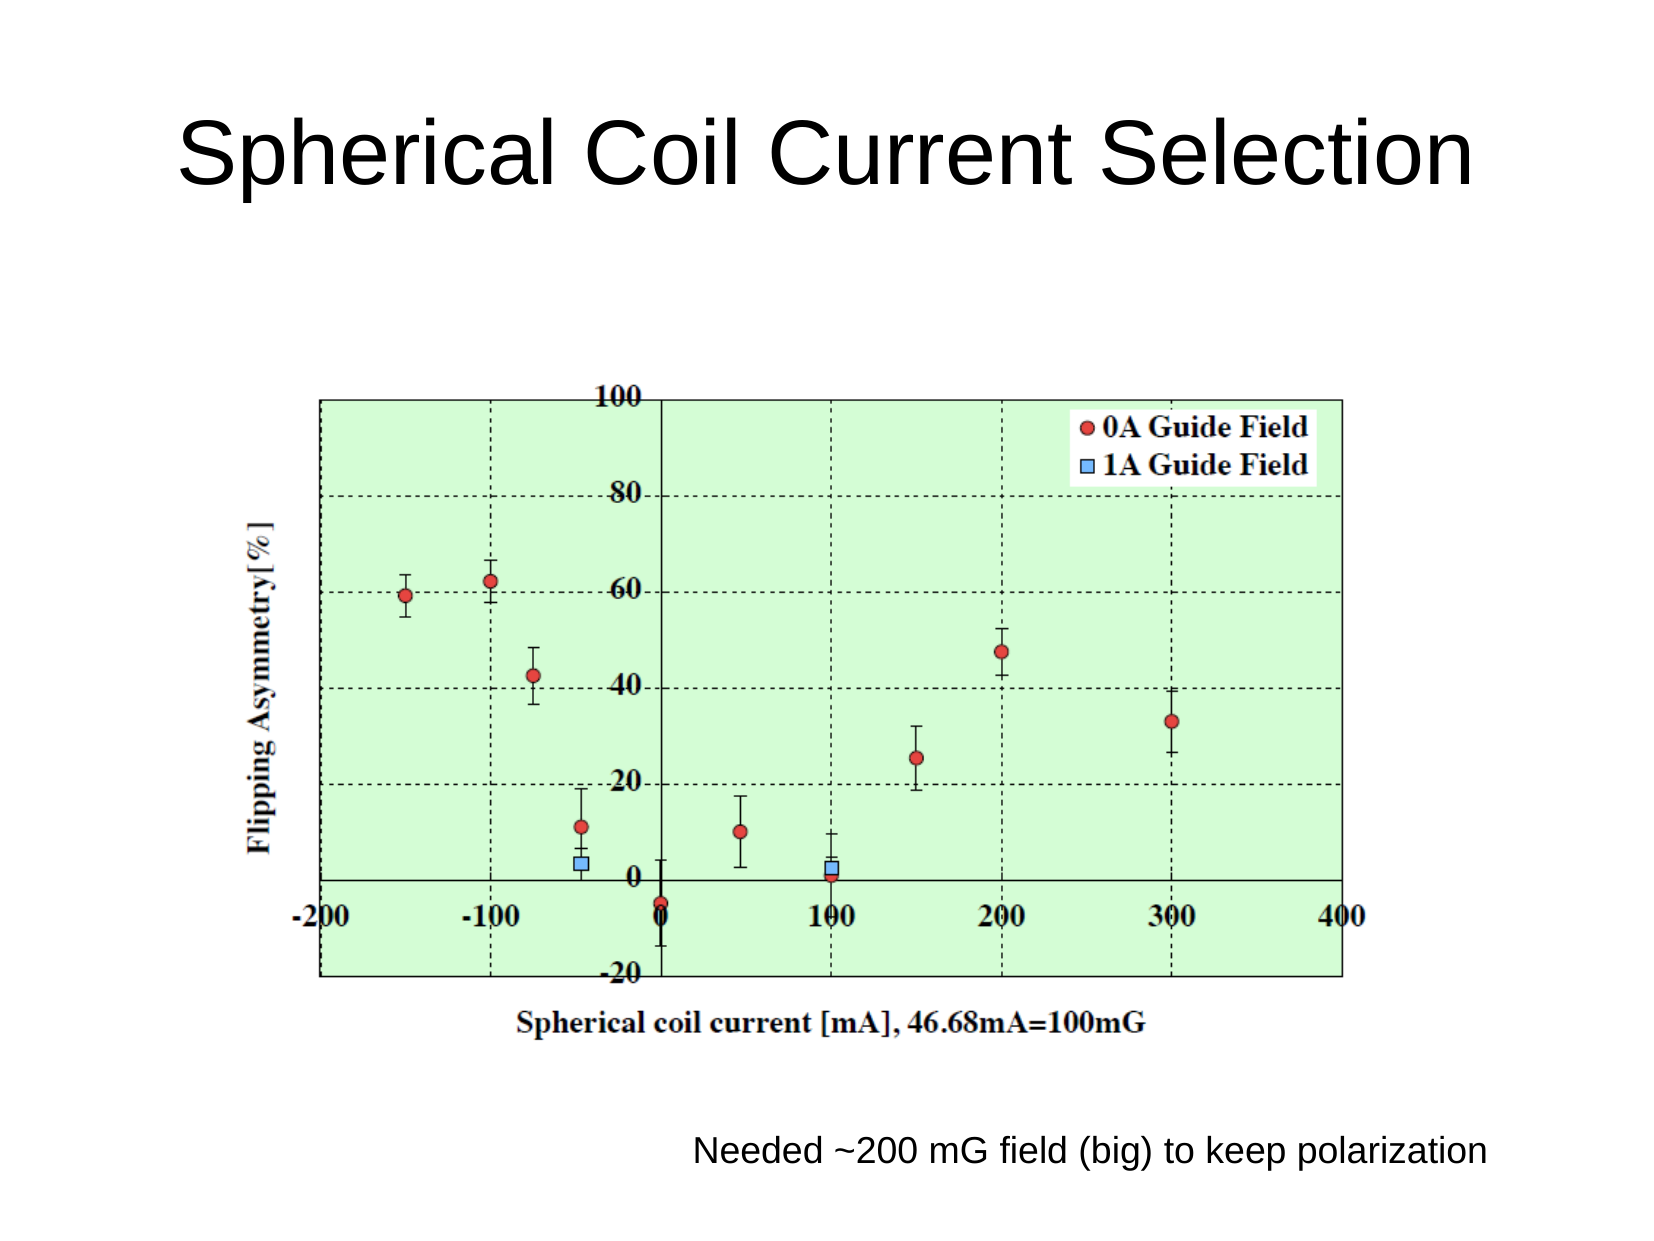

# Spherical Coil Current Selection
Needed ~200 mG field (big) to keep polarization